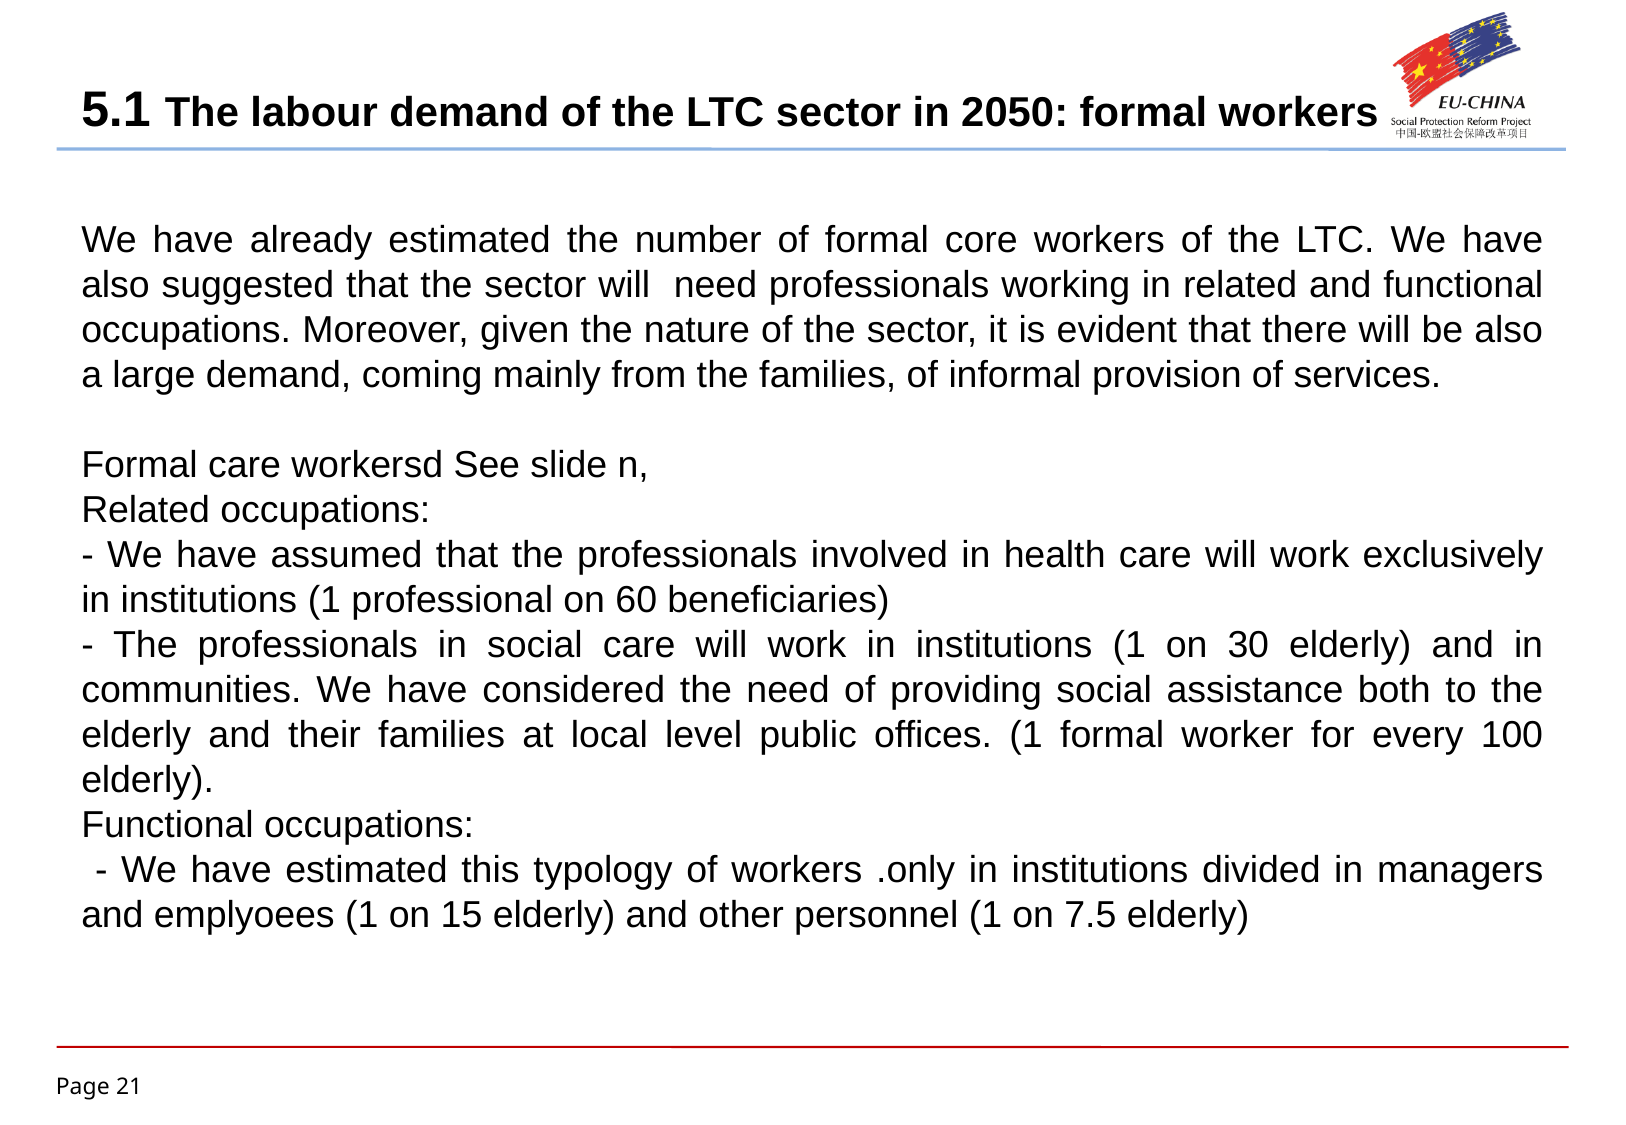

# 5.1 The labour demand of the LTC sector in 2050: formal workers
We have already estimated the number of formal core workers of the LTC. We have also suggested that the sector will need professionals working in related and functional occupations. Moreover, given the nature of the sector, it is evident that there will be also a large demand, coming mainly from the families, of informal provision of services.
Formal care workersd See slide n,
Related occupations:
- We have assumed that the professionals involved in health care will work exclusively in institutions (1 professional on 60 beneficiaries)
- The professionals in social care will work in institutions (1 on 30 elderly) and in communities. We have considered the need of providing social assistance both to the elderly and their families at local level public offices. (1 formal worker for every 100 elderly).
Functional occupations:
 - We have estimated this typology of workers .only in institutions divided in managers and emplyoees (1 on 15 elderly) and other personnel (1 on 7.5 elderly)